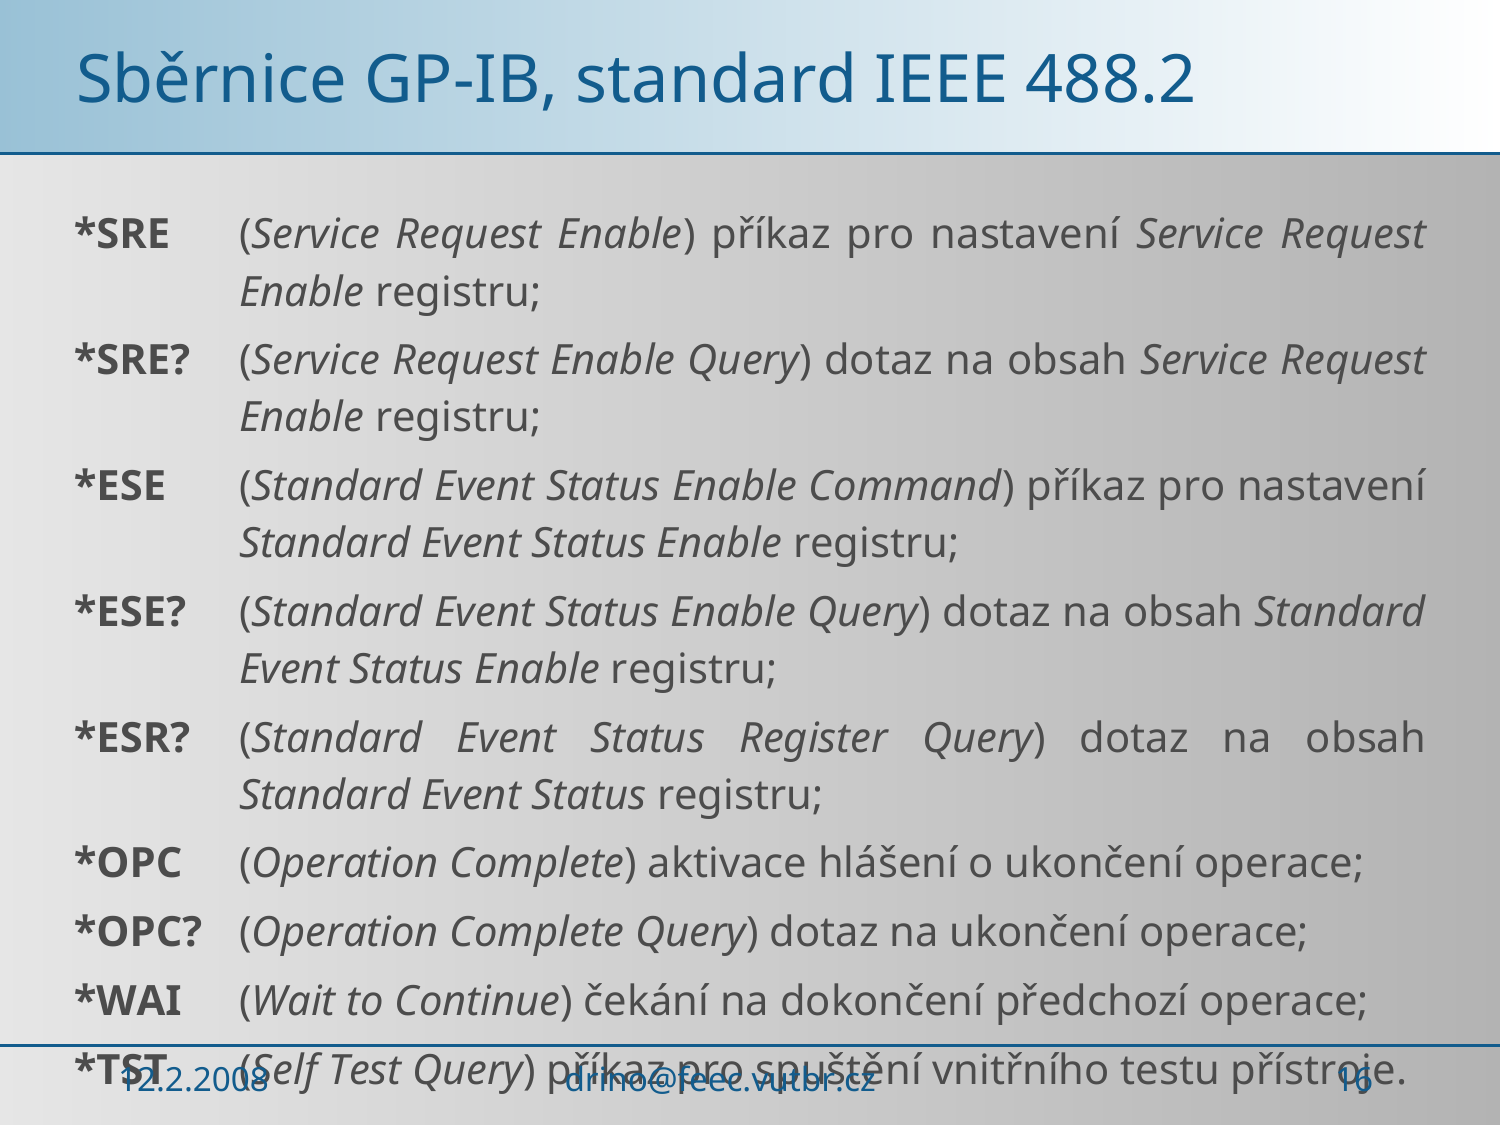

# Sběrnice GP-IB, standard IEEE 488.2
*SRE	(Service Request Enable) příkaz pro nastavení Service Request Enable registru;
*SRE?	(Service Request Enable Query) dotaz na obsah Service Request Enable registru;
*ESE	(Standard Event Status Enable Command) příkaz pro nastavení Standard Event Status Enable registru;
*ESE?	(Standard Event Status Enable Query) dotaz na obsah Standard Event Status Enable registru;
*ESR?	(Standard Event Status Register Query) dotaz na obsah Standard Event Status registru;
*OPC	(Operation Complete) aktivace hlášení o ukončení operace;
*OPC?	(Operation Complete Query) dotaz na ukončení operace;
*WAI	(Wait to Continue) čekání na dokončení předchozí operace;
*TST	(Self Test Query) příkaz pro spuštění vnitřního testu přístroje.
12.2.2008
drino@feec.vutbr.cz